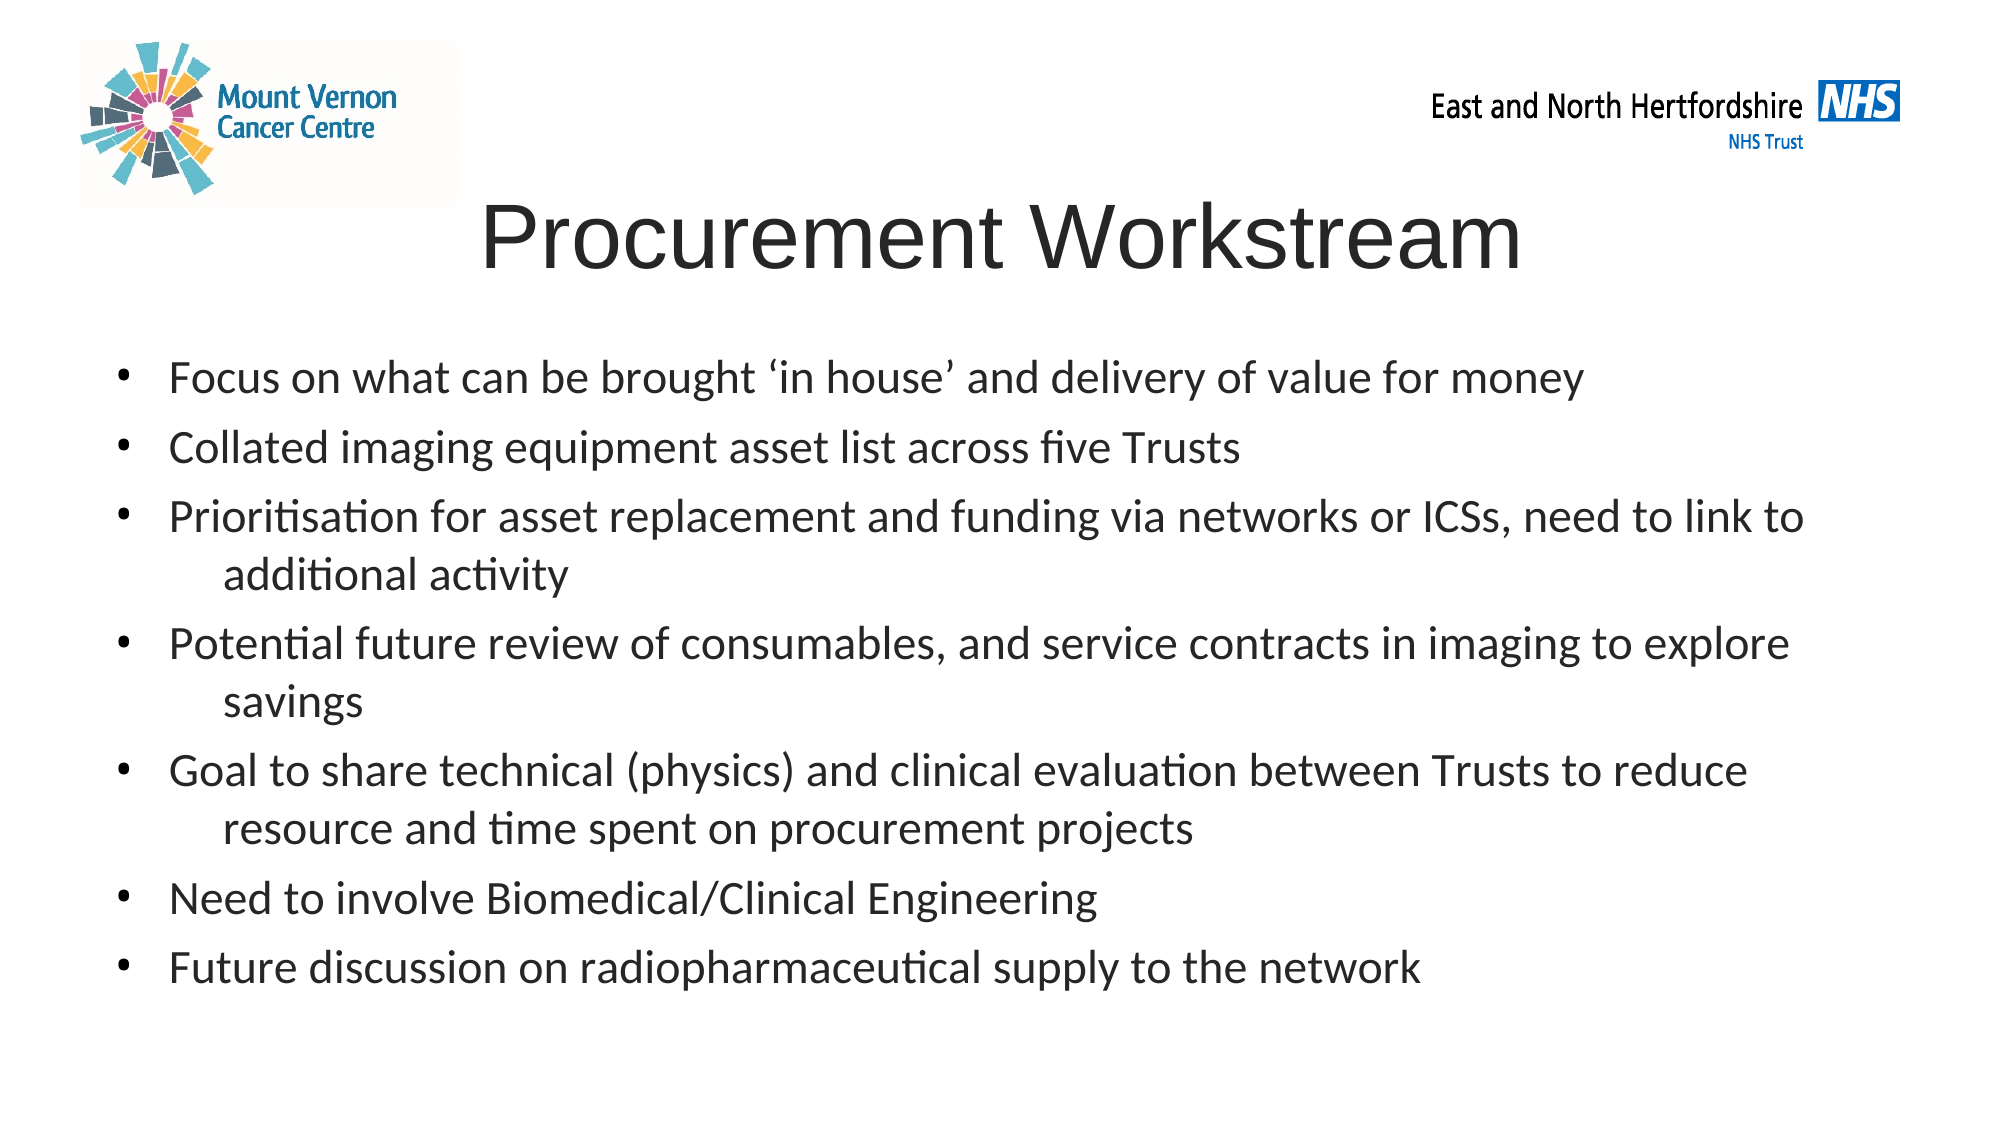

# Procurement Workstream
Focus on what can be brought ‘in house’ and delivery of value for money
Collated imaging equipment asset list across five Trusts
Prioritisation for asset replacement and funding via networks or ICSs, need to link to additional activity
Potential future review of consumables, and service contracts in imaging to explore savings
Goal to share technical (physics) and clinical evaluation between Trusts to reduce resource and time spent on procurement projects
Need to involve Biomedical/Clinical Engineering
Future discussion on radiopharmaceutical supply to the network